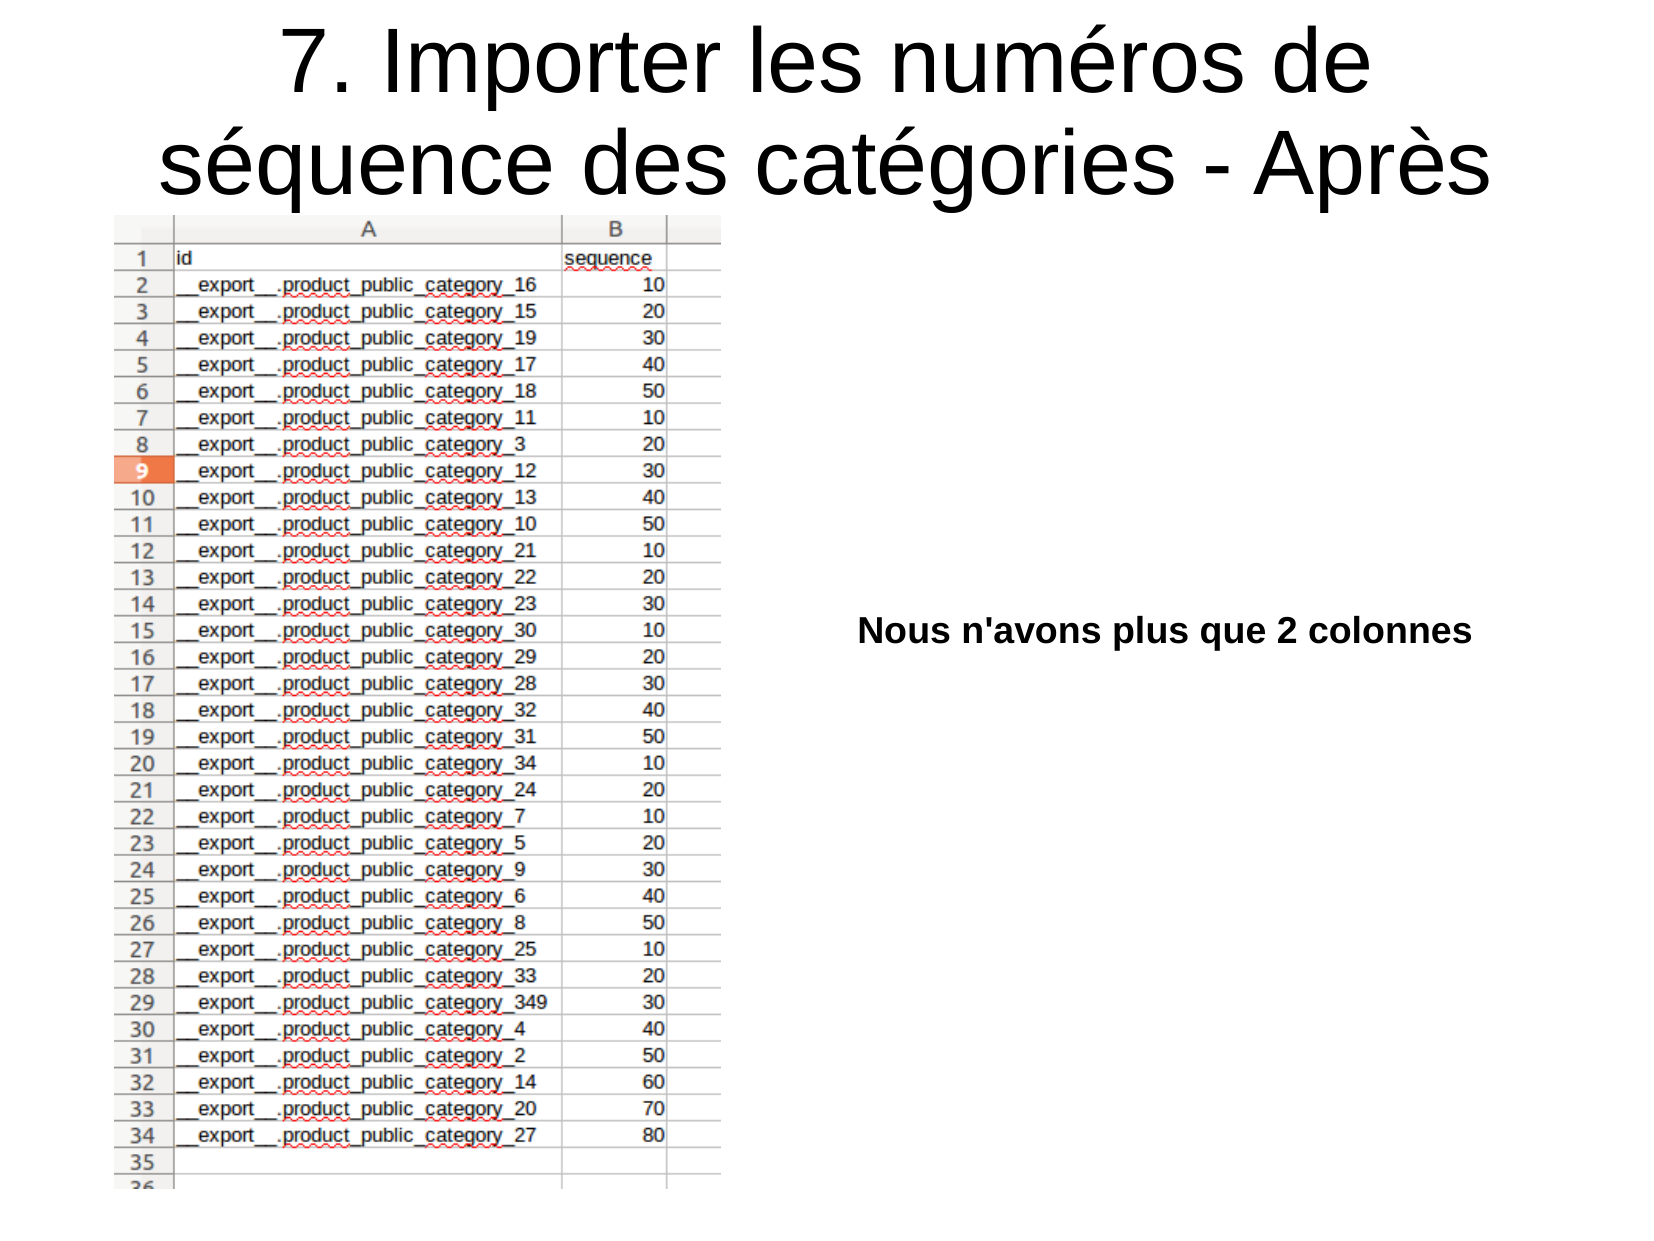

# 7. Importer les numéros de séquence des catégories - Après
Nous n'avons plus que 2 colonnes